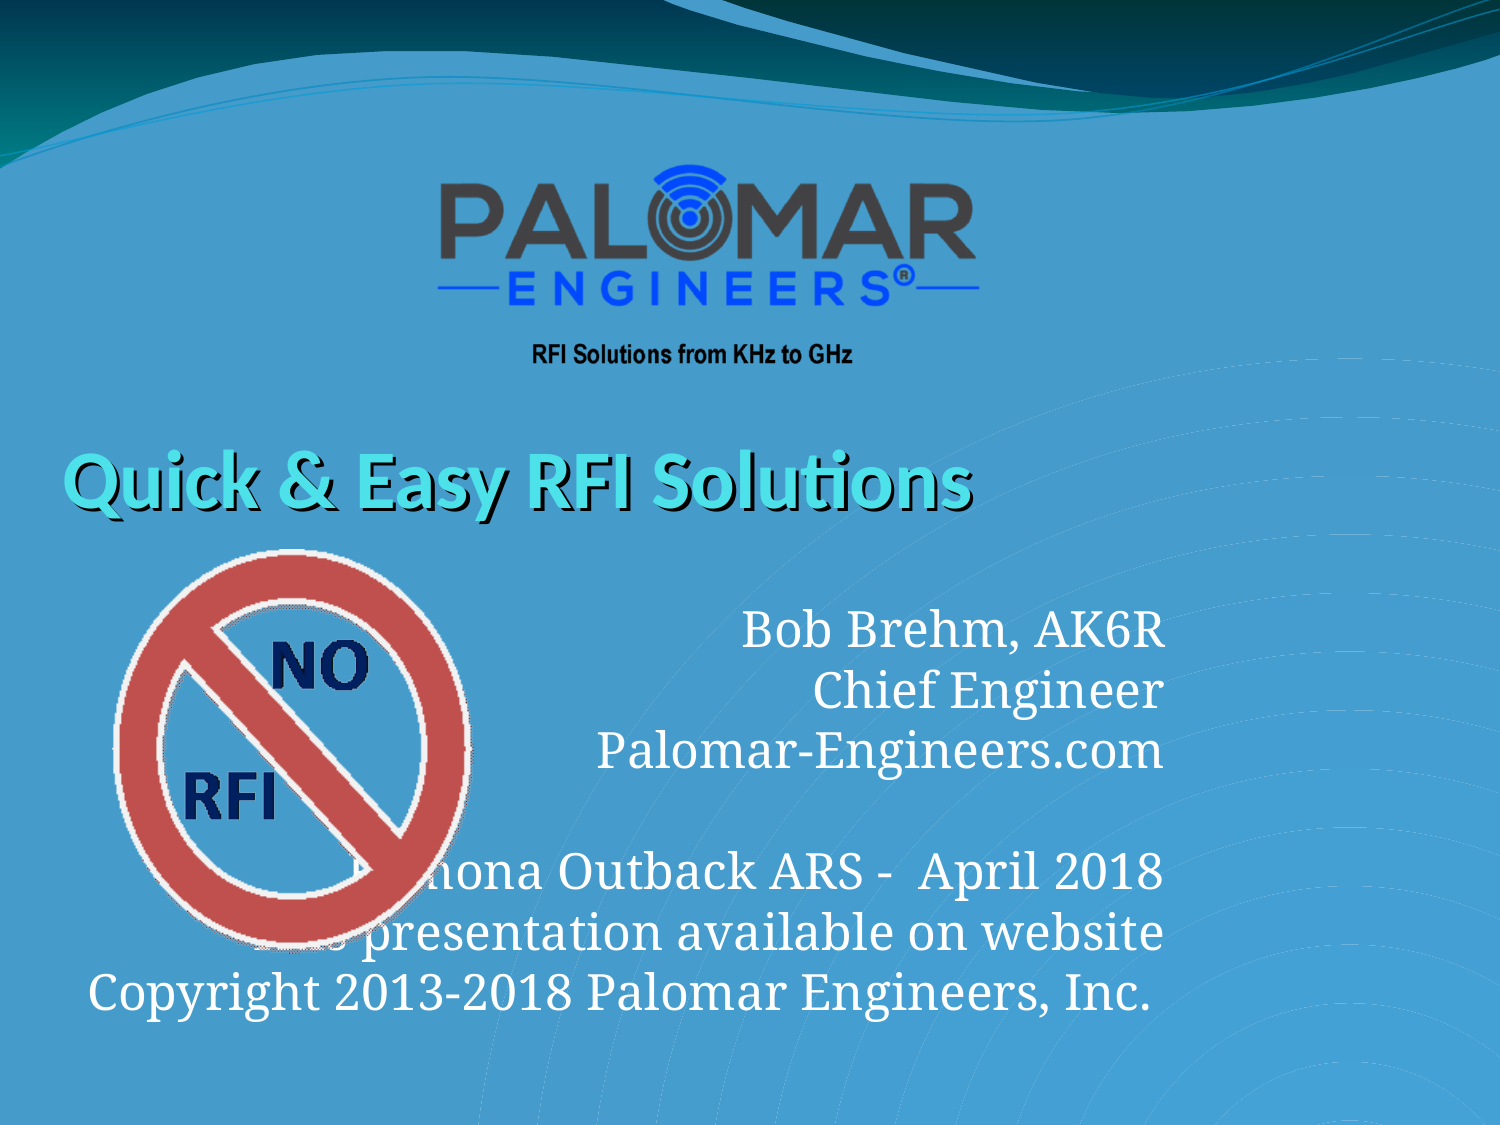

# Quick & Easy RFI Solutions
Bob Brehm, AK6R
Chief Engineer
Palomar-Engineers.com
Ramona Outback ARS - April 2018
This presentation available on website
Copyright 2013-2018 Palomar Engineers, Inc.